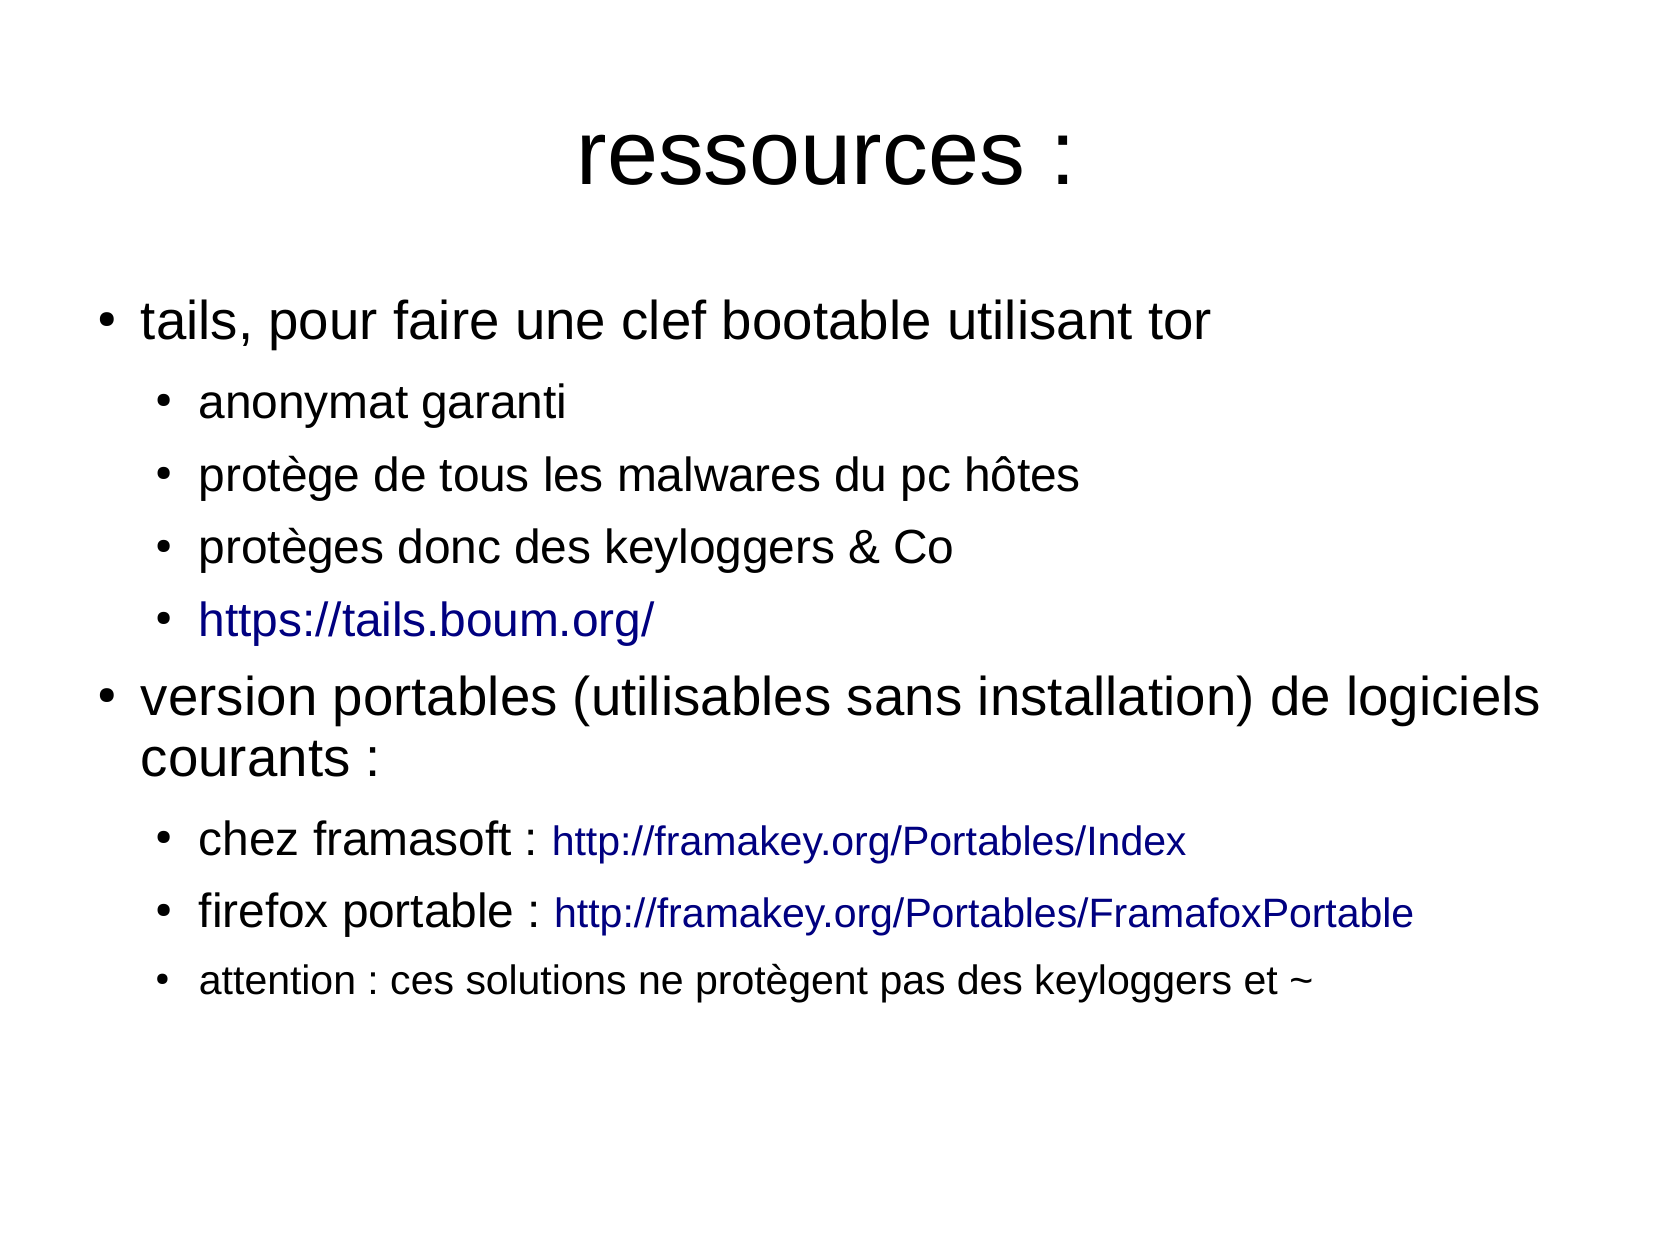

# ressources :
tails, pour faire une clef bootable utilisant tor
anonymat garanti
protège de tous les malwares du pc hôtes
protèges donc des keyloggers & Co
https://tails.boum.org/
version portables (utilisables sans installation) de logiciels courants :
chez framasoft : http://framakey.org/Portables/Index
firefox portable : http://framakey.org/Portables/FramafoxPortable
attention : ces solutions ne protègent pas des keyloggers et ~